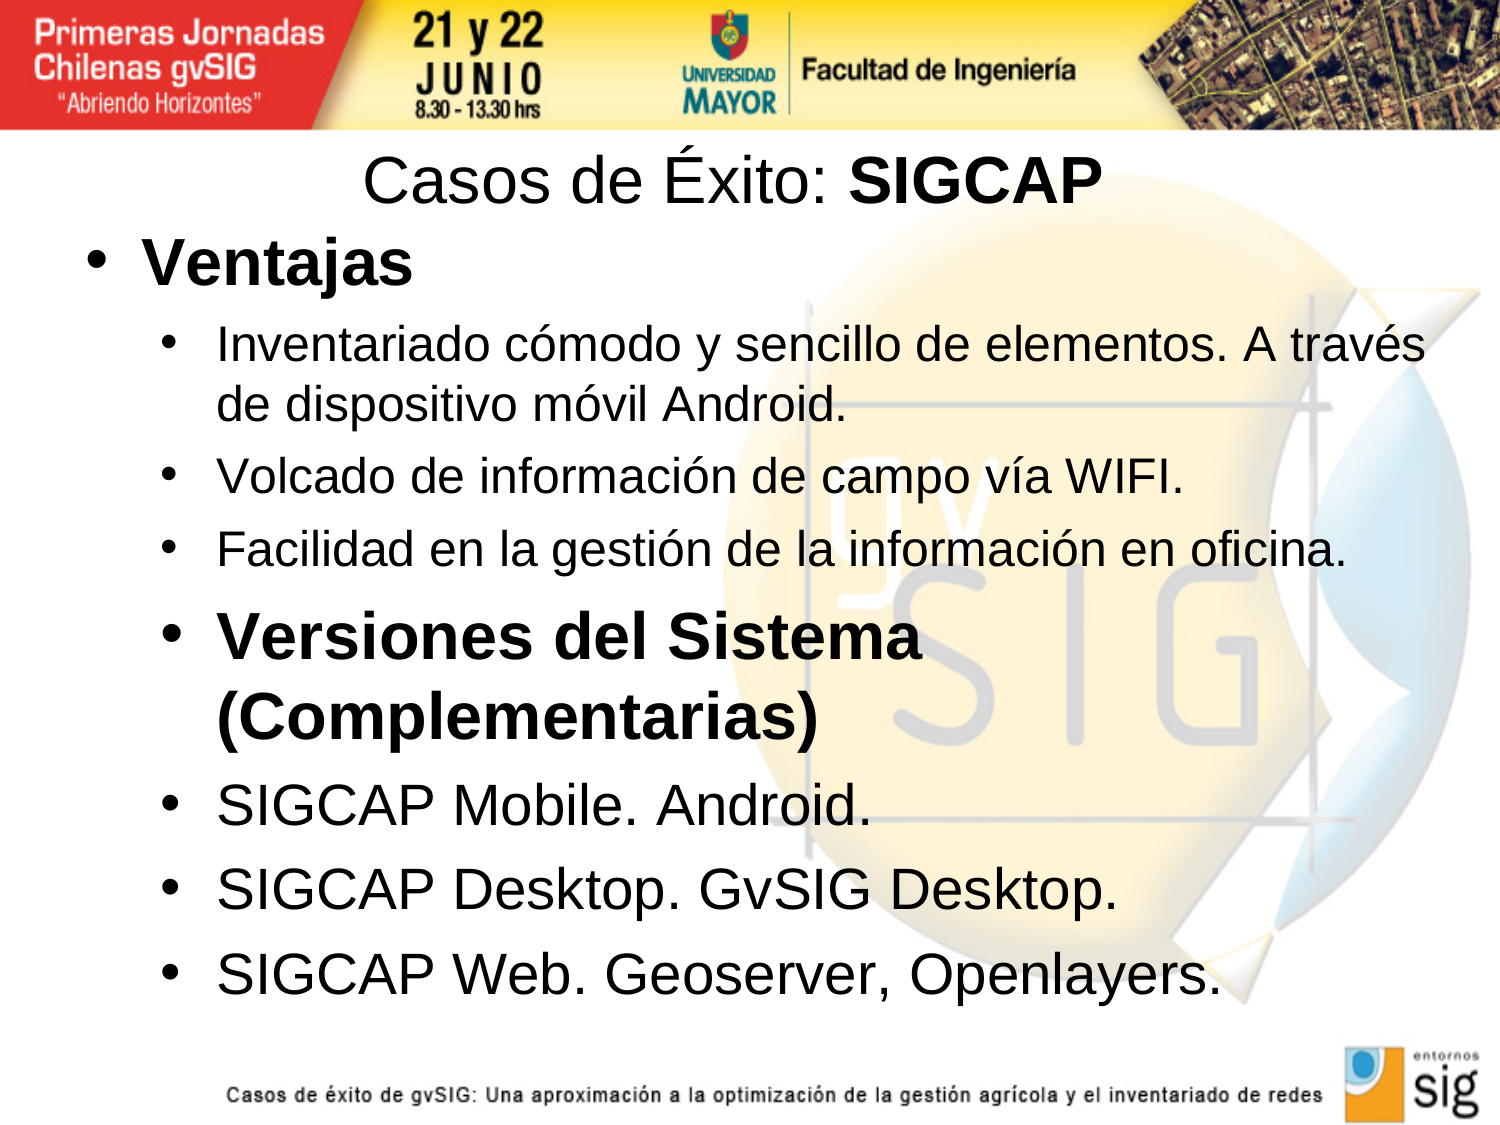

# Casos de Éxito: SIGCAP
Ventajas
Inventariado cómodo y sencillo de elementos. A través de dispositivo móvil Android.
Volcado de información de campo vía WIFI.
Facilidad en la gestión de la información en oficina.
Versiones del Sistema (Complementarias)
SIGCAP Mobile. Android.
SIGCAP Desktop. GvSIG Desktop.
SIGCAP Web. Geoserver, Openlayers.